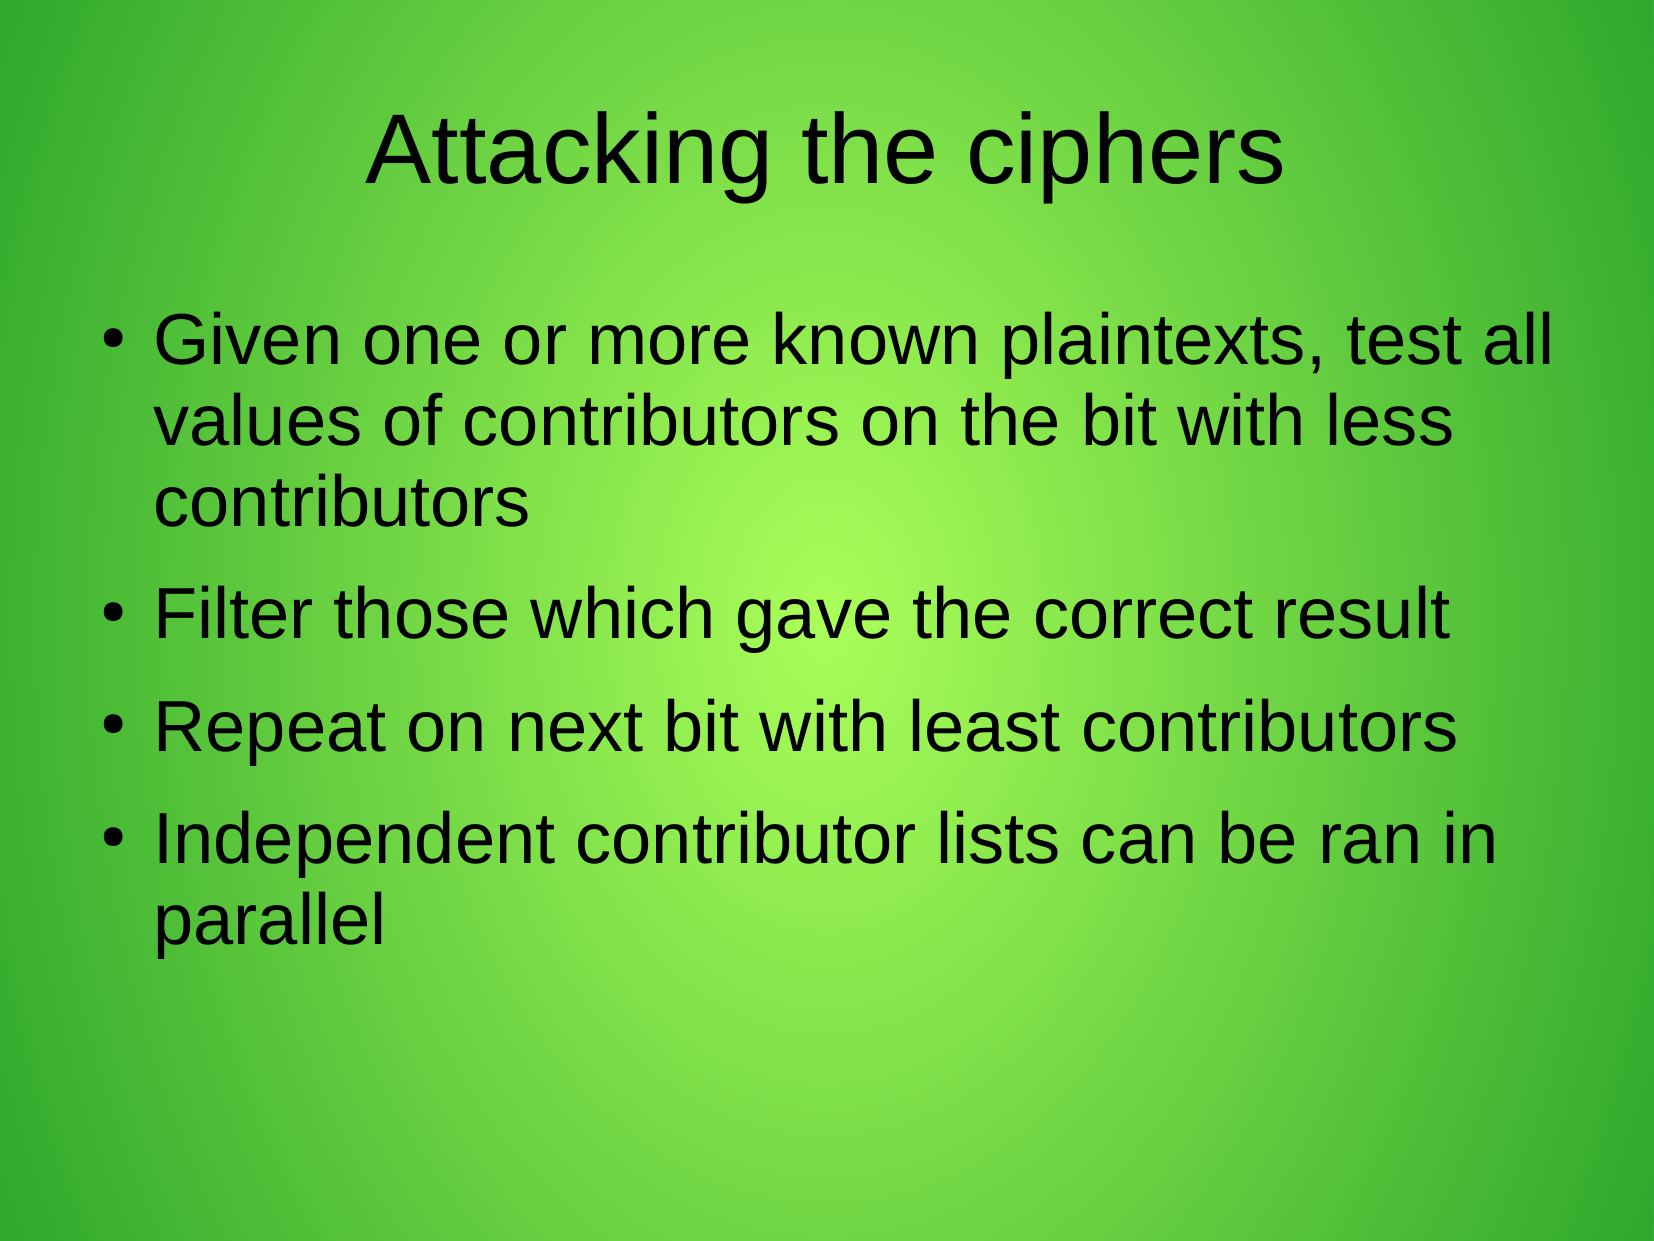

# Attacking the ciphers
Given one or more known plaintexts, test all values of contributors on the bit with less contributors
Filter those which gave the correct result
Repeat on next bit with least contributors
Independent contributor lists can be ran in parallel